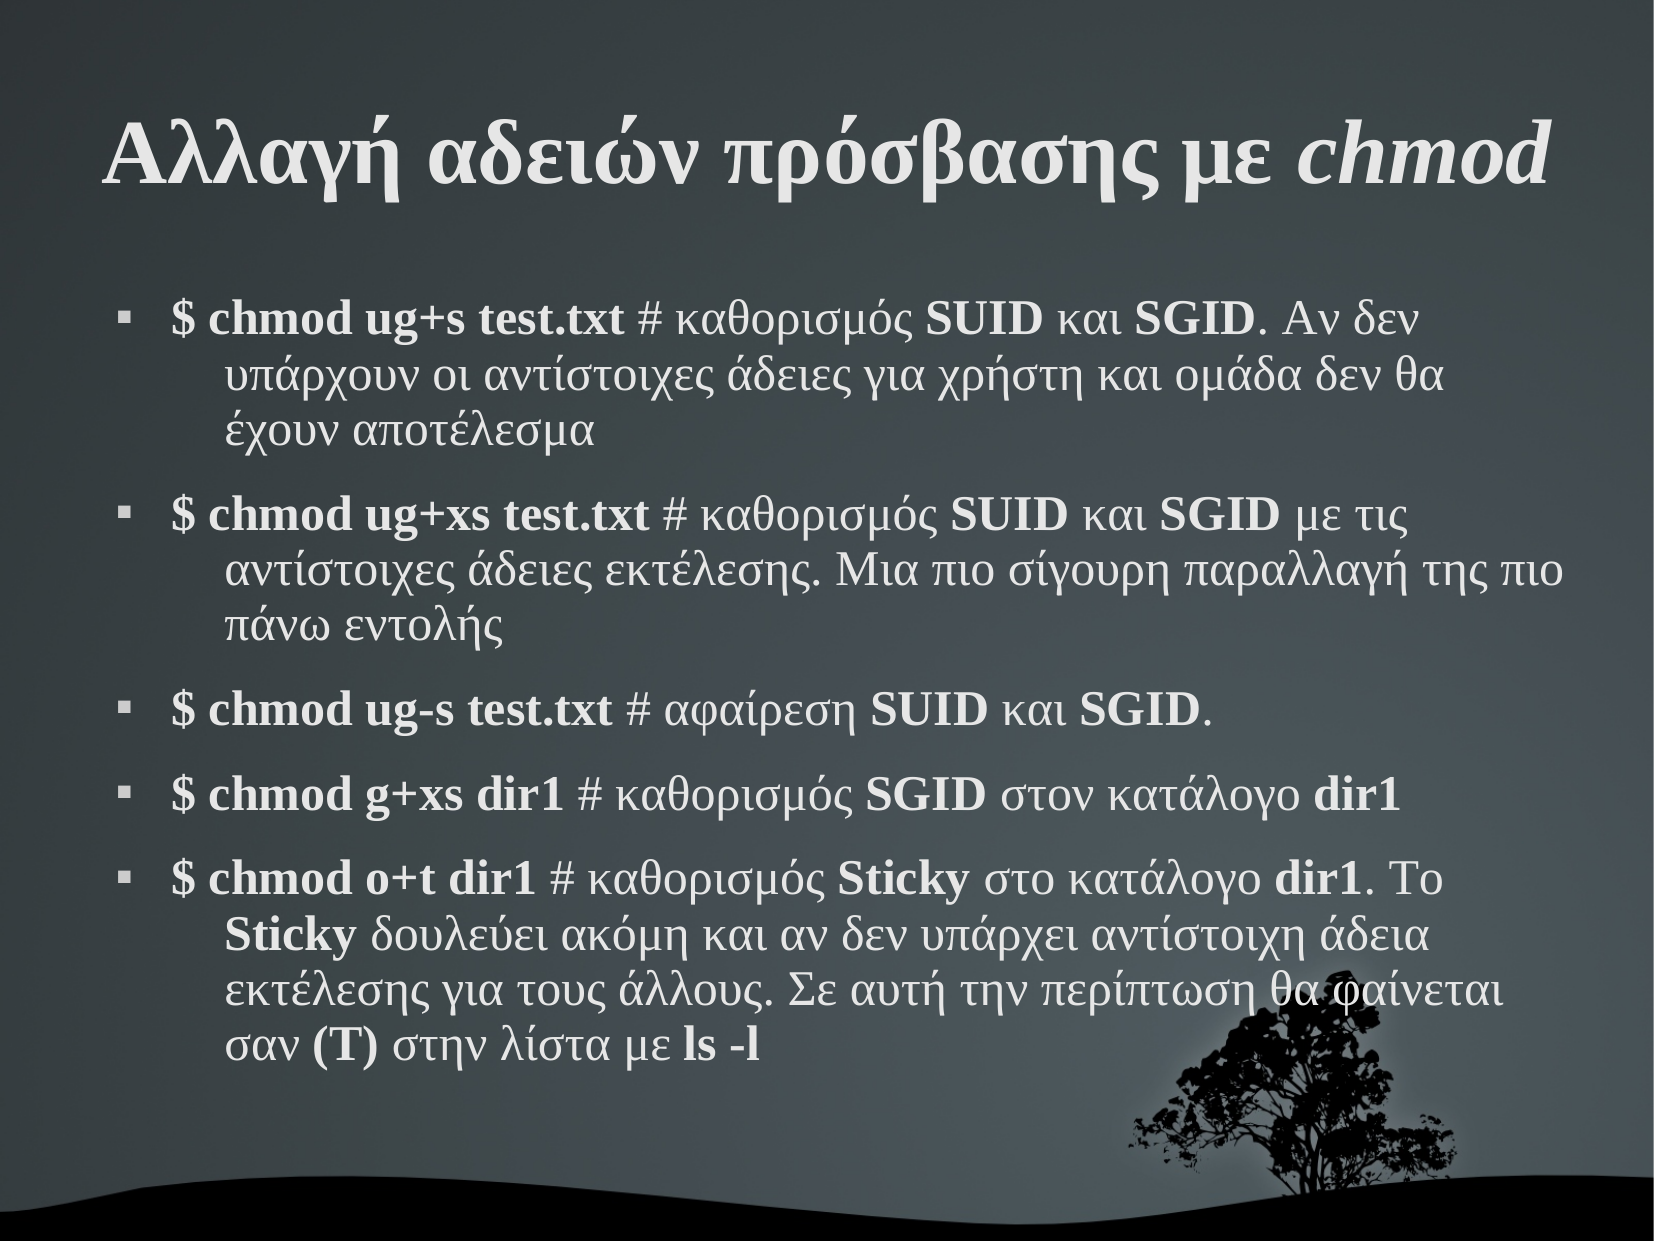

Αλλαγή αδειών πρόσβασης με chmod
# $ chmod ug+s test.txt # καθορισμός SUID και SGID. Αν δεν υπάρχουν οι αντίστοιχες άδειες για χρήστη και ομάδα δεν θα έχουν αποτέλεσμα
$ chmod ug+xs test.txt # καθορισμός SUID και SGID με τις αντίστοιχες άδειες εκτέλεσης. Μια πιο σίγουρη παραλλαγή της πιο πάνω εντολής
$ chmod ug-s test.txt # αφαίρεση SUID και SGID.
$ chmod g+xs dir1 # καθορισμός SGID στον κατάλογο dir1
$ chmod o+t dir1 # καθορισμός Sticky στο κατάλογο dir1. Το Sticky δουλεύει ακόμη και αν δεν υπάρχει αντίστοιχη άδεια εκτέλεσης για τους άλλους. Σε αυτή την περίπτωση θα φαίνεται σαν (T) στην λίστα με ls -l